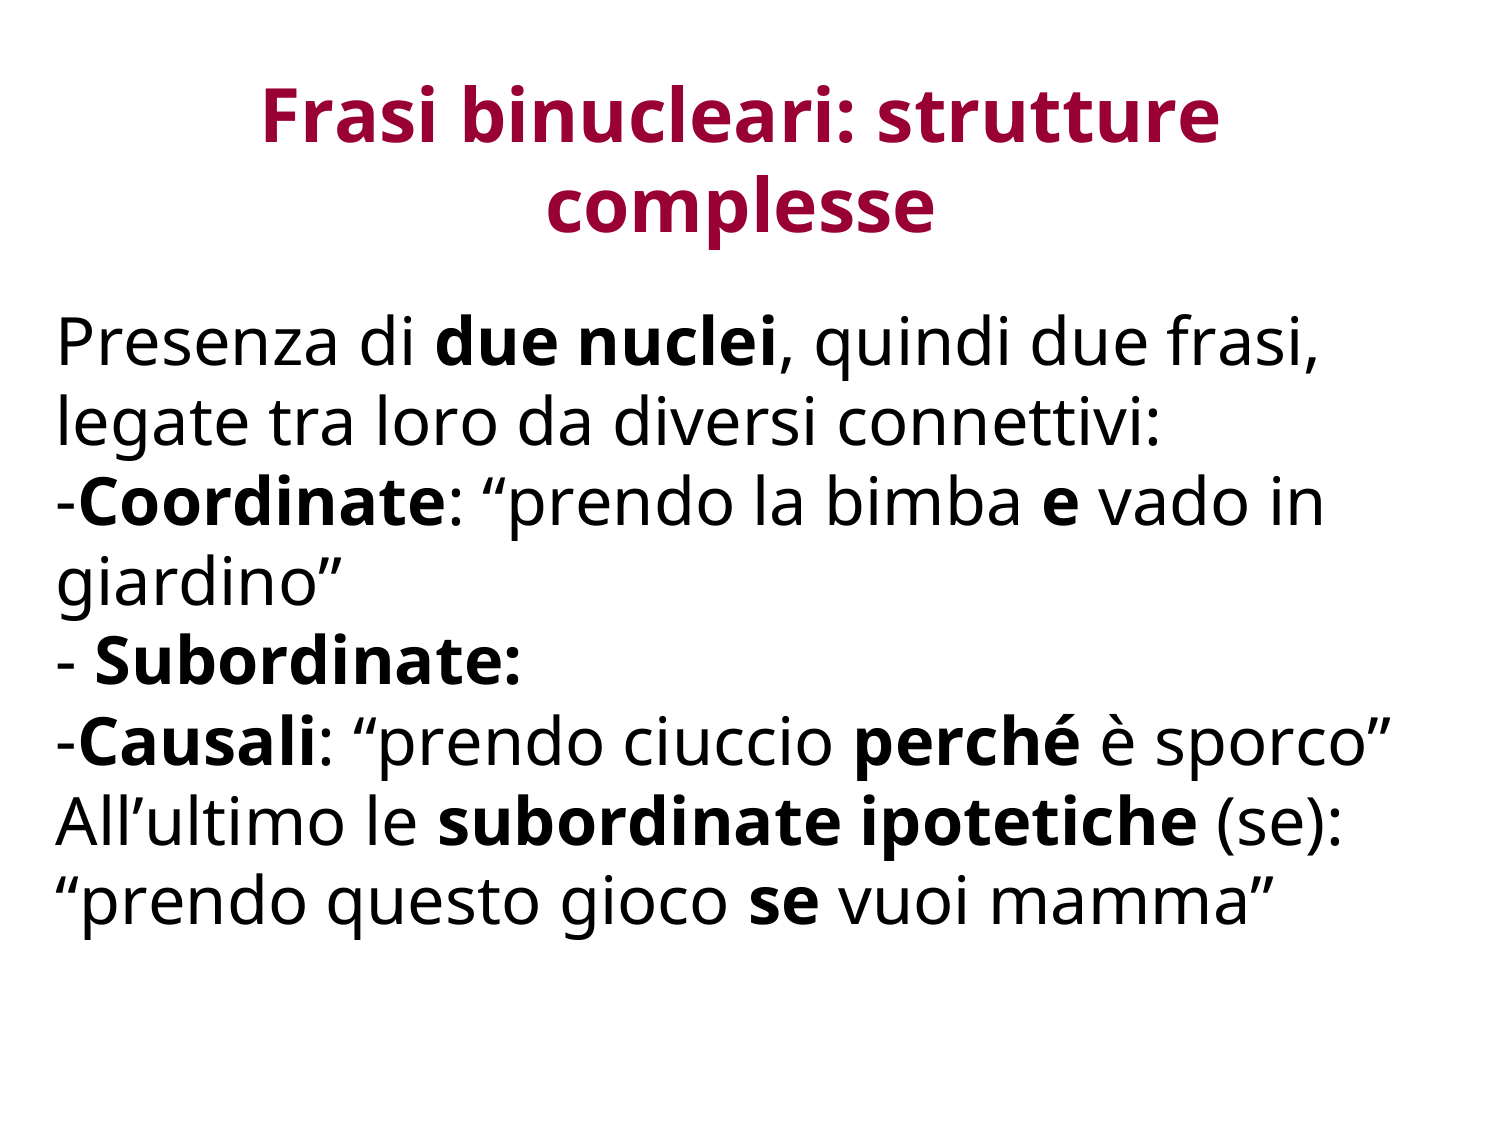

# Frasi binucleari: strutture complesse
Presenza di due nuclei, quindi due frasi, legate tra loro da diversi connettivi:
Coordinate: “prendo la bimba e vado in giardino”
 Subordinate:
Causali: “prendo ciuccio perché è sporco”
All’ultimo le subordinate ipotetiche (se): “prendo questo gioco se vuoi mamma”